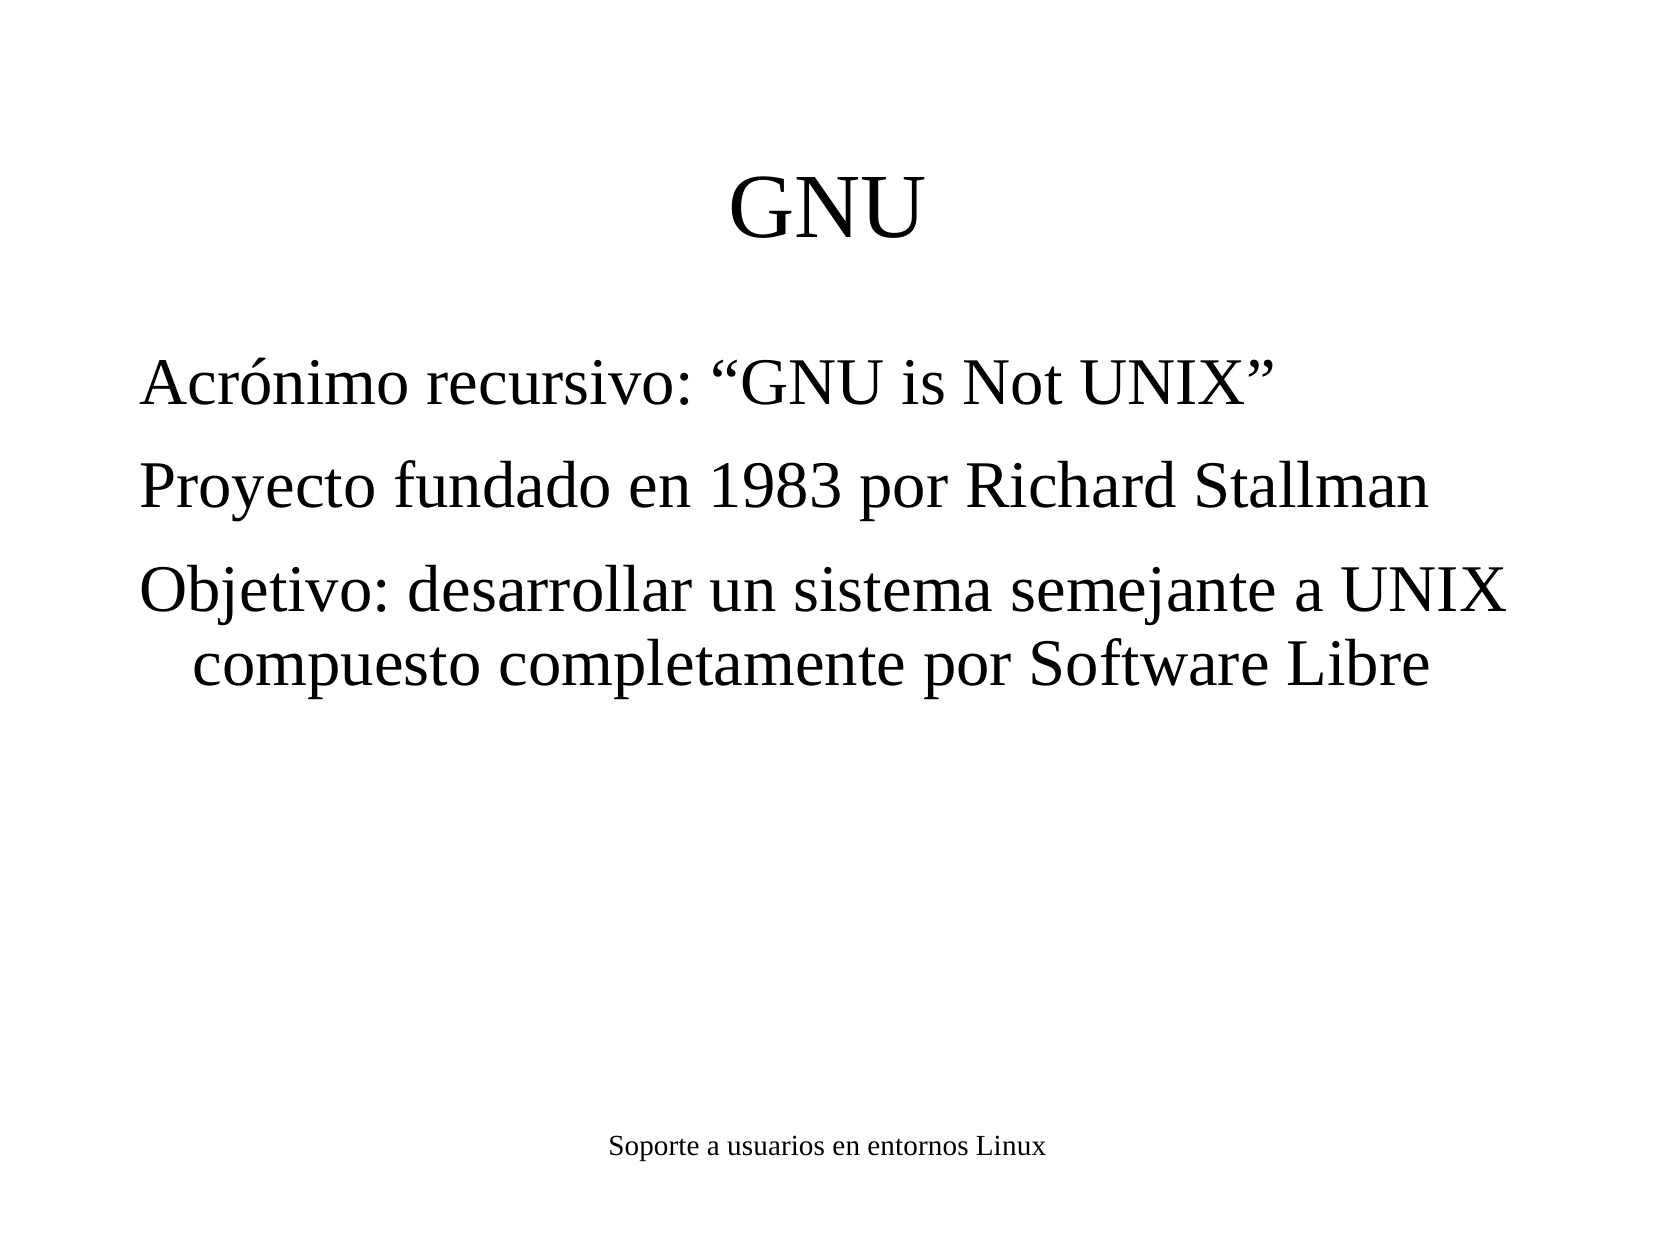

# GNU
Acrónimo recursivo: “GNU is Not UNIX”
Proyecto fundado en 1983 por Richard Stallman
Objetivo: desarrollar un sistema semejante a UNIX compuesto completamente por Software Libre